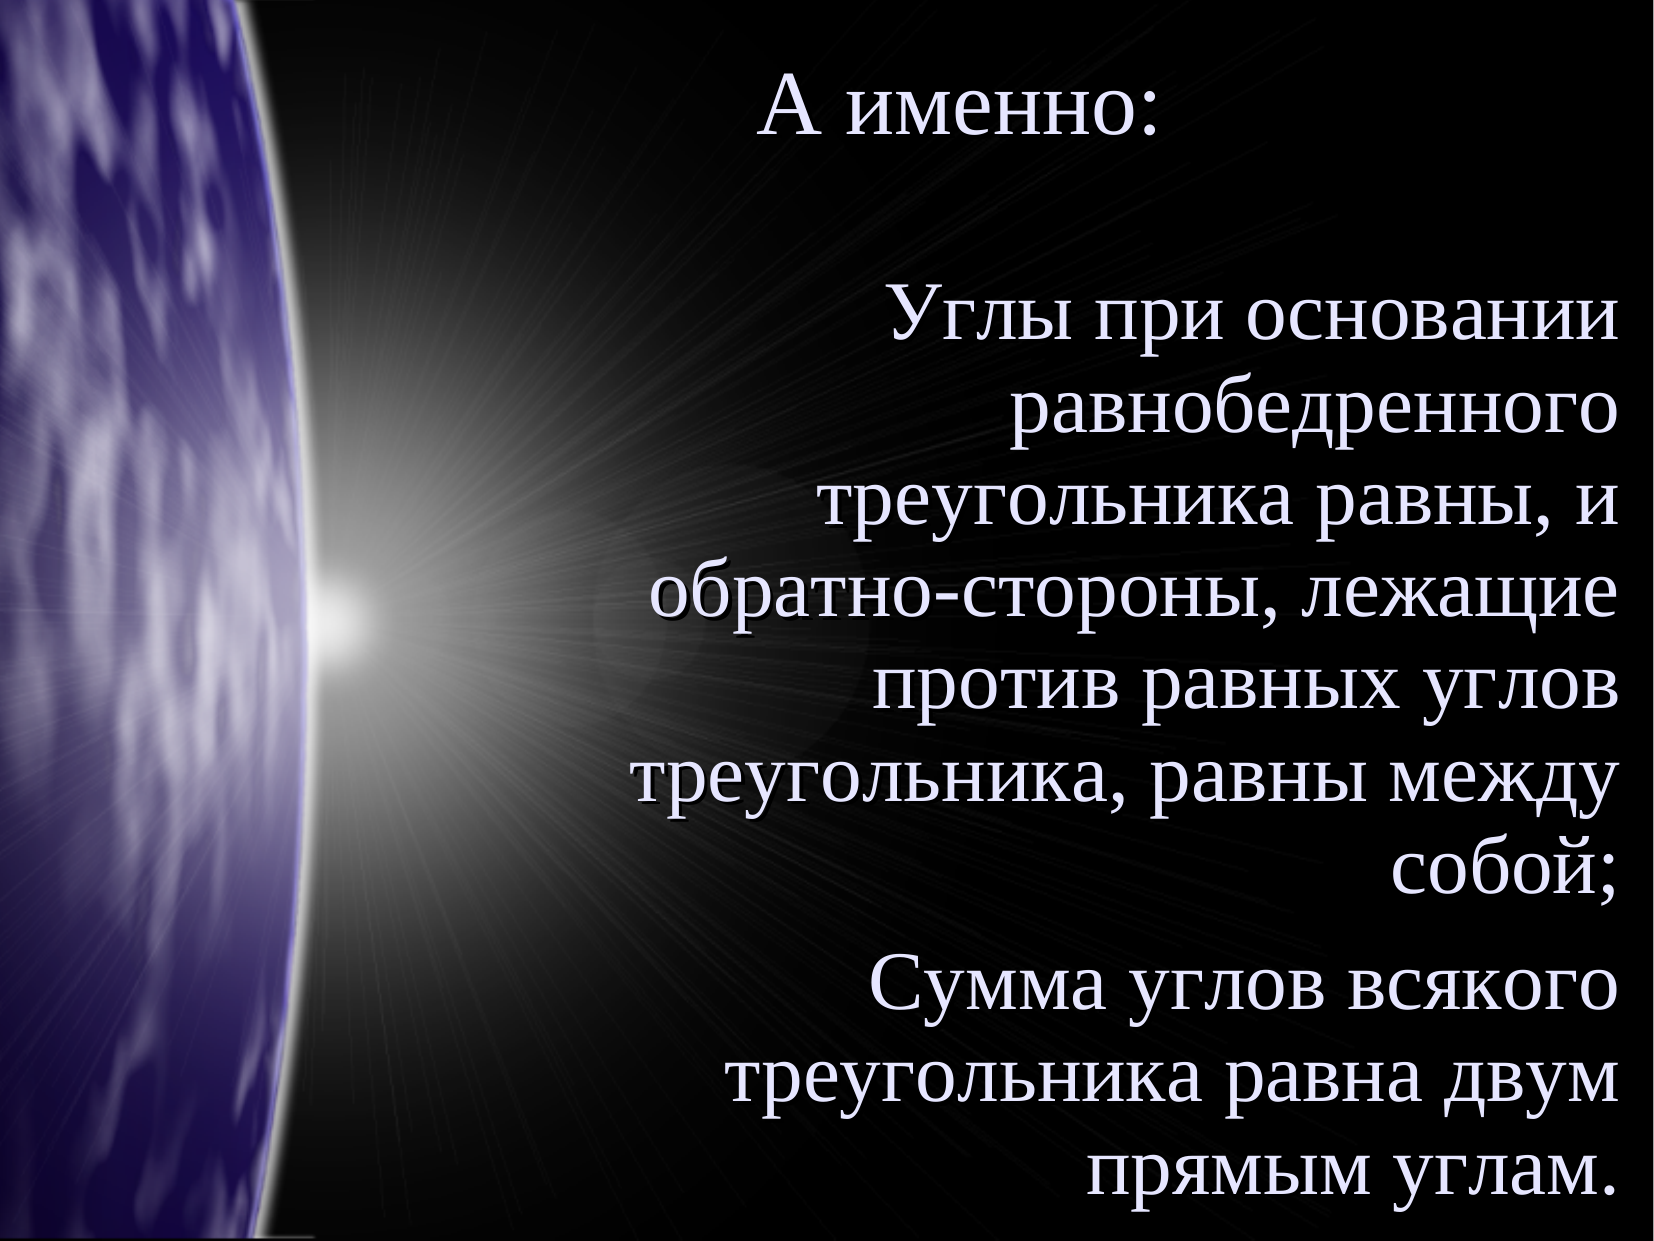

# А именно:
Углы при основании равнобедренного треугольника равны, и обратно-стороны, лежащие против равных углов треугольника, равны между собой;
Сумма углов всякого треугольника равна двум прямым углам.